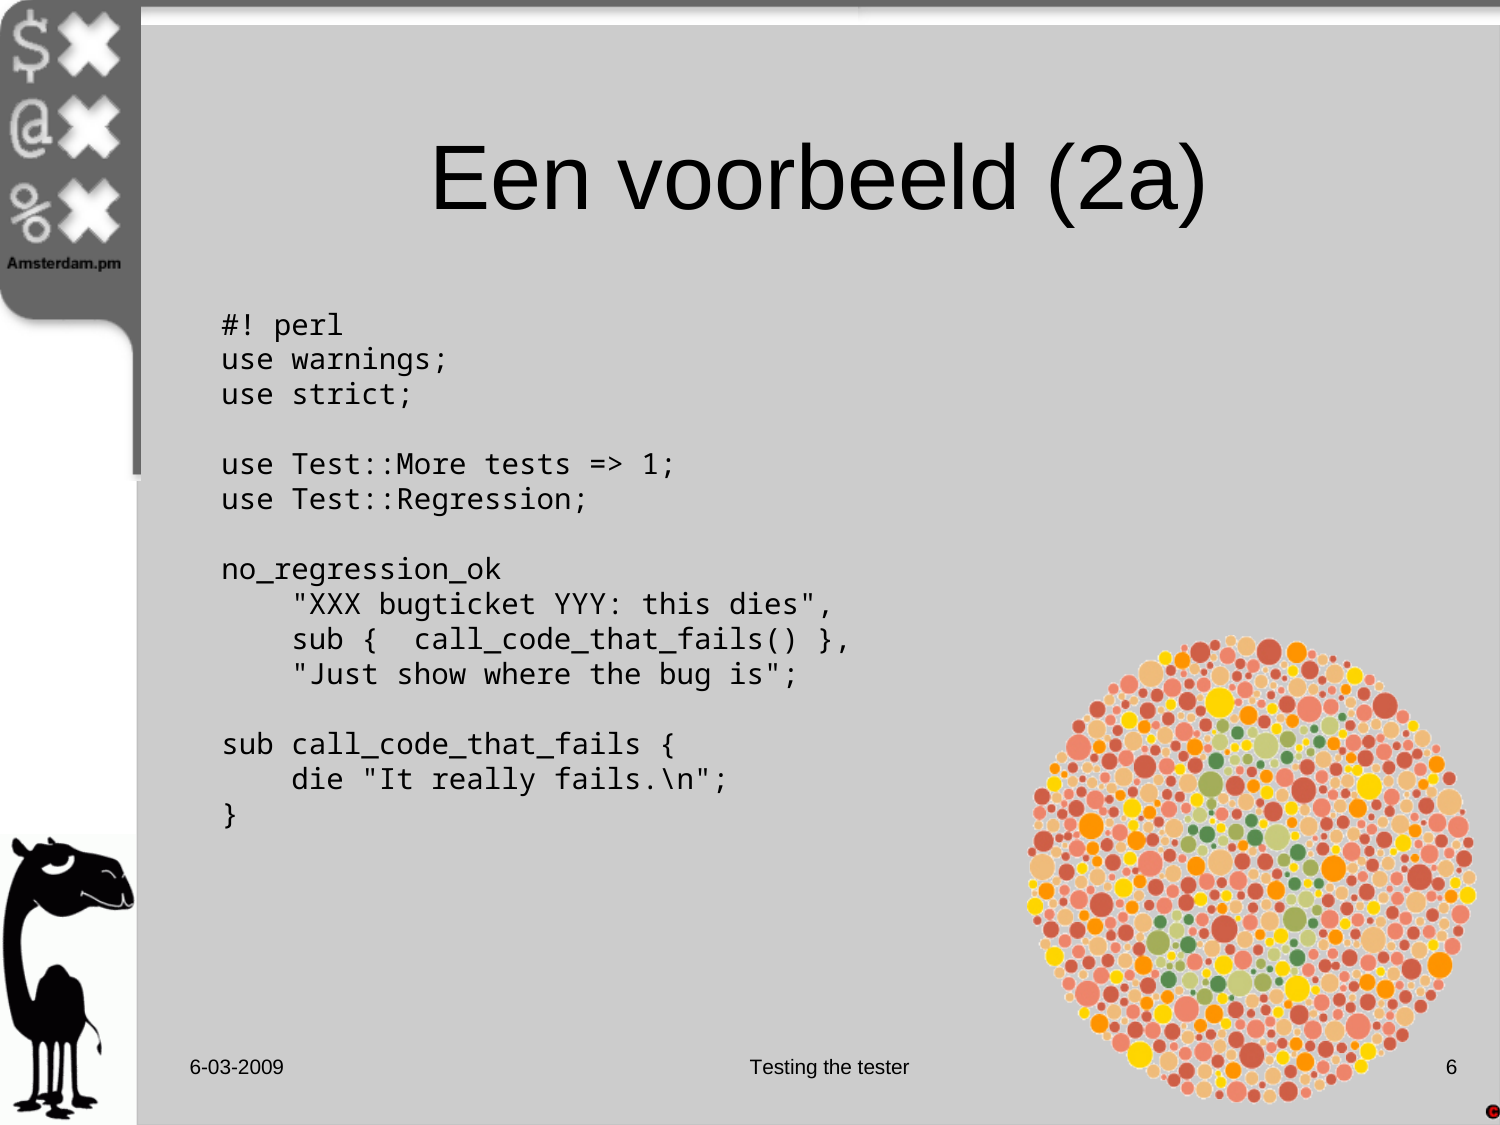

# Een voorbeeld (2a)
#! perl
use warnings;
use strict;
use Test::More tests => 1;
use Test::Regression;
no_regression_ok
 "XXX bugticket YYY: this dies",
 sub { call_code_that_fails() },
 "Just show where the bug is";
sub call_code_that_fails {
 die "It really fails.\n";
}
6-03-2009
Testing the tester
6